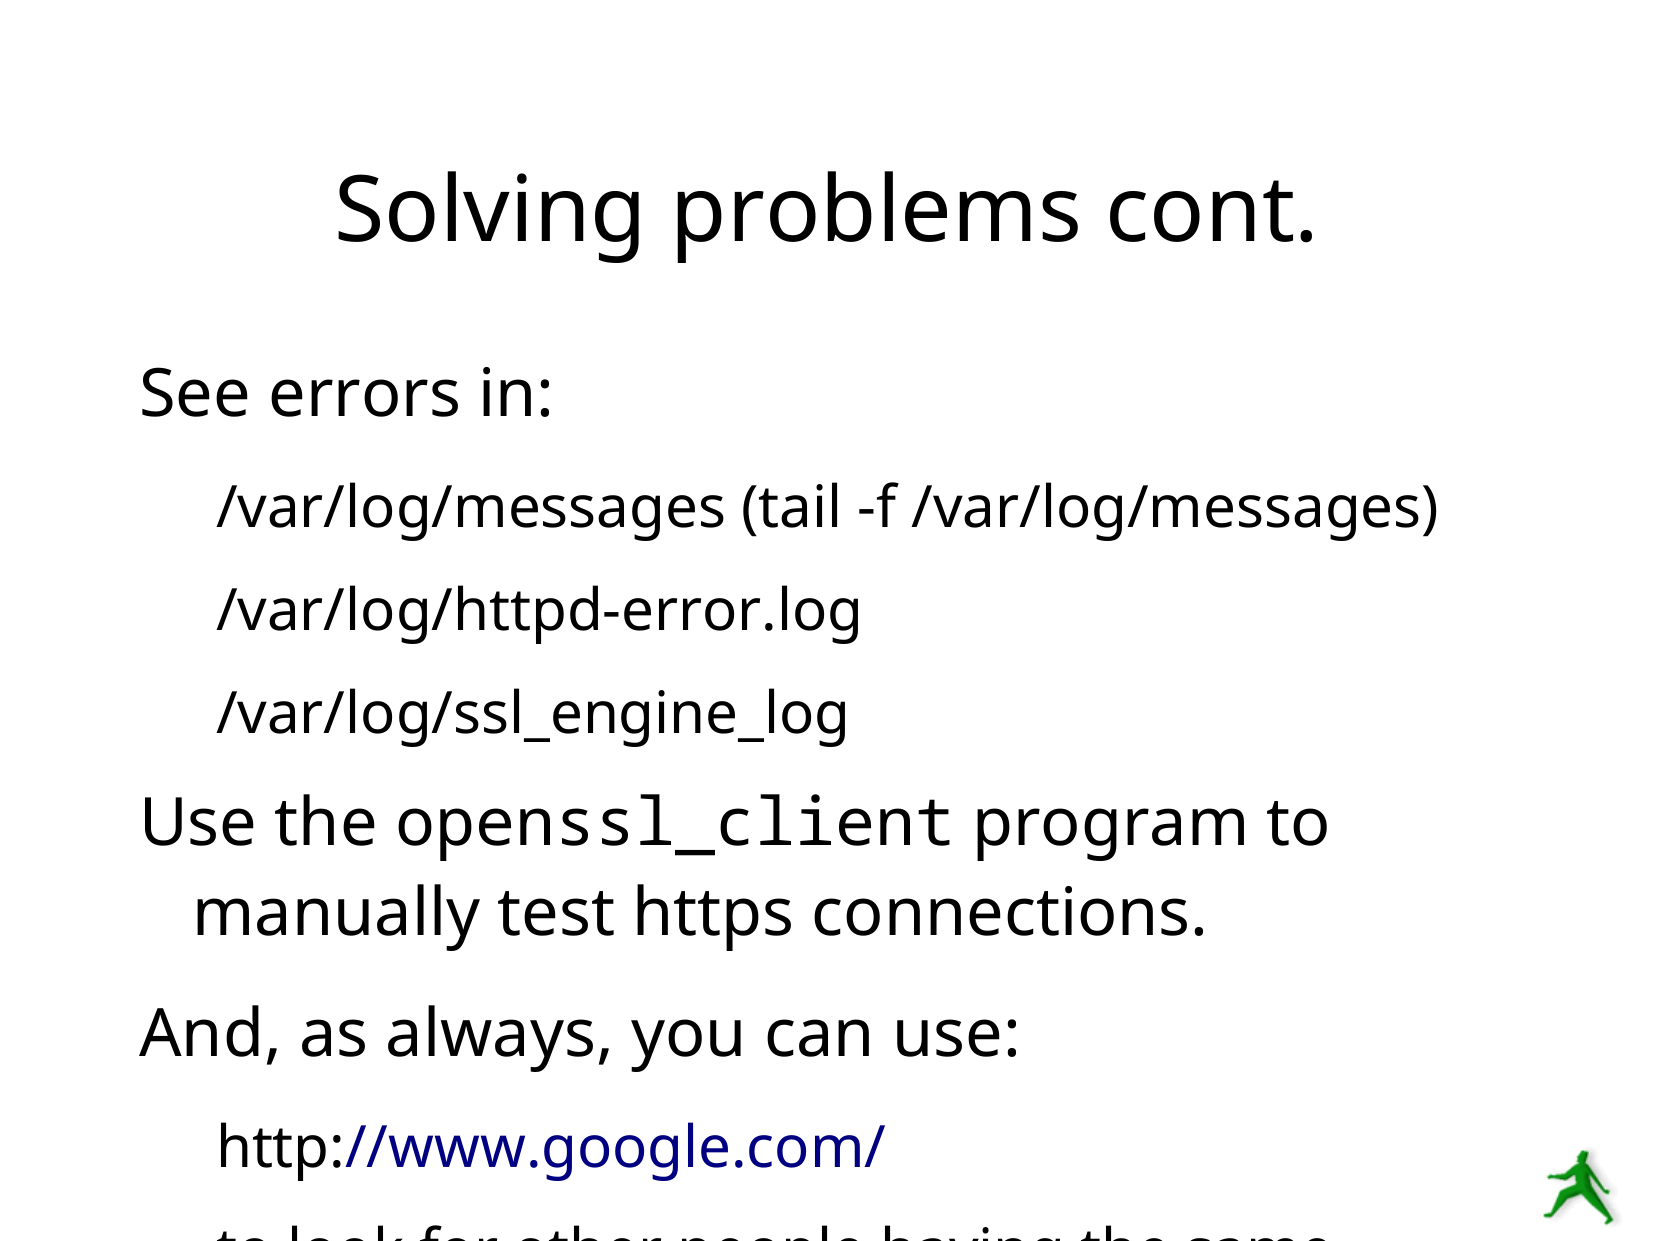

# Solving problems cont.
See errors in:
/var/log/messages (tail -f /var/log/messages)
/var/log/httpd-error.log
/var/log/ssl_engine_log
Use the openssl_client program to manually test https connections.
And, as always, you can use:
http://www.google.com/
to look for other people having the same problem.